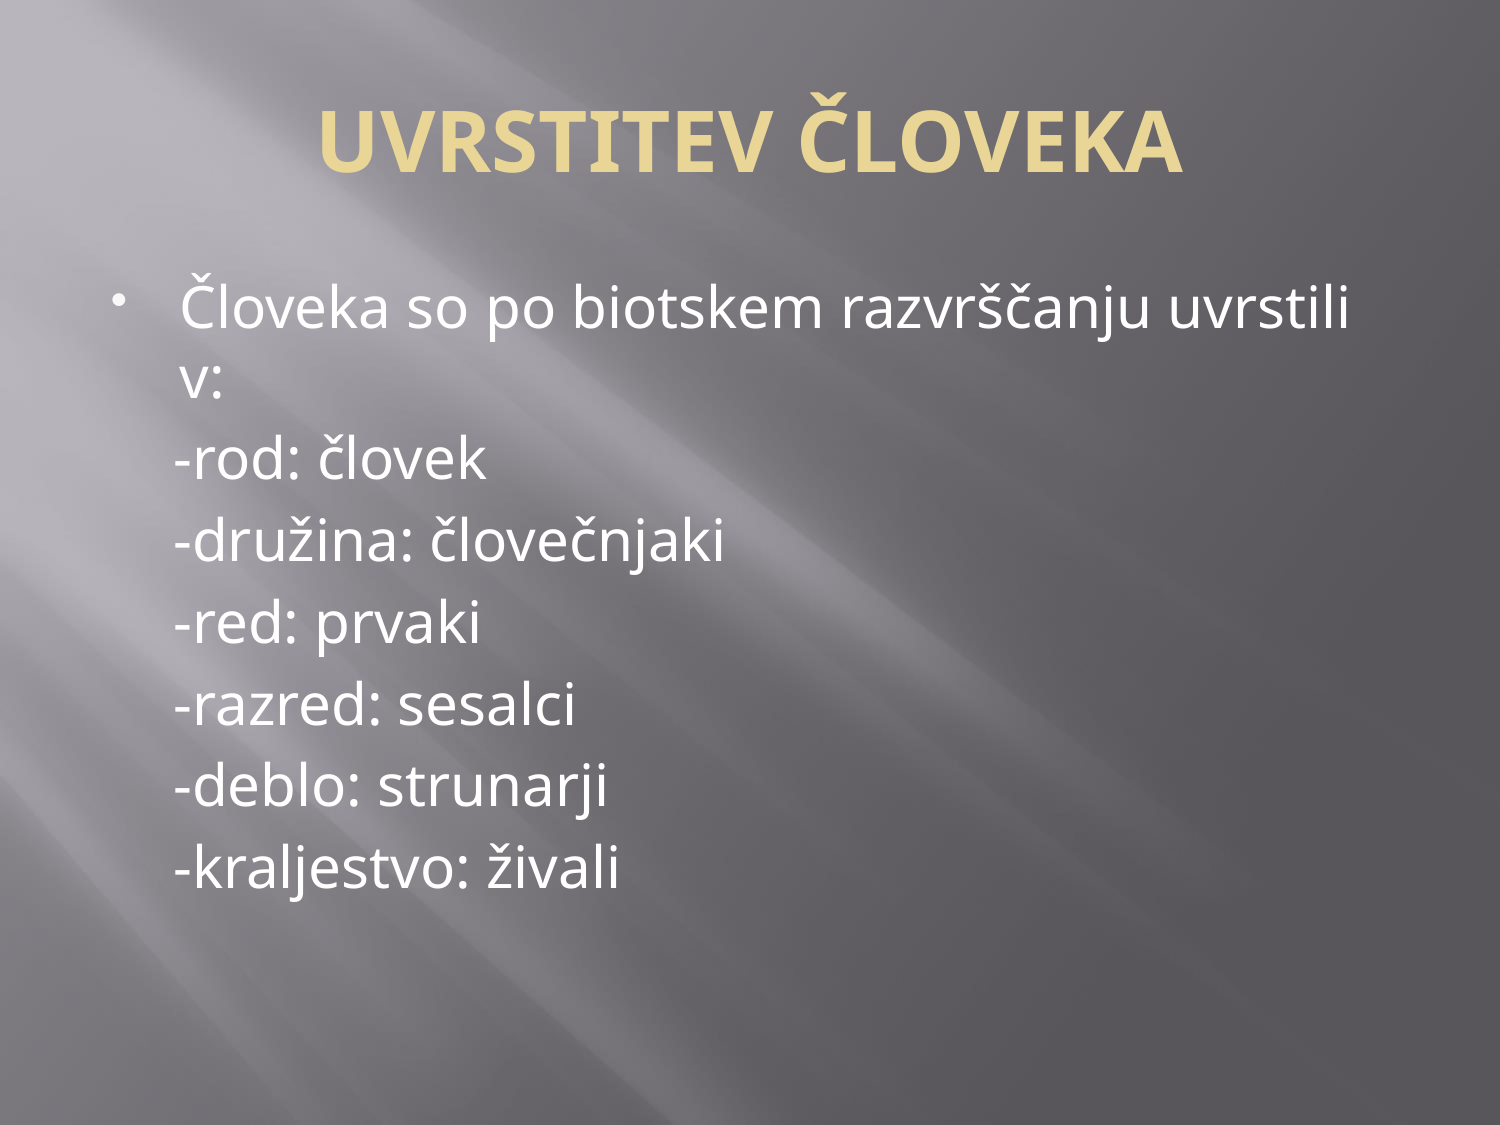

# UVRSTITEV ČLOVEKA
Človeka so po biotskem razvrščanju uvrstili v:
 -rod: človek
 -družina: človečnjaki
 -red: prvaki
 -razred: sesalci
 -deblo: strunarji
 -kraljestvo: živali